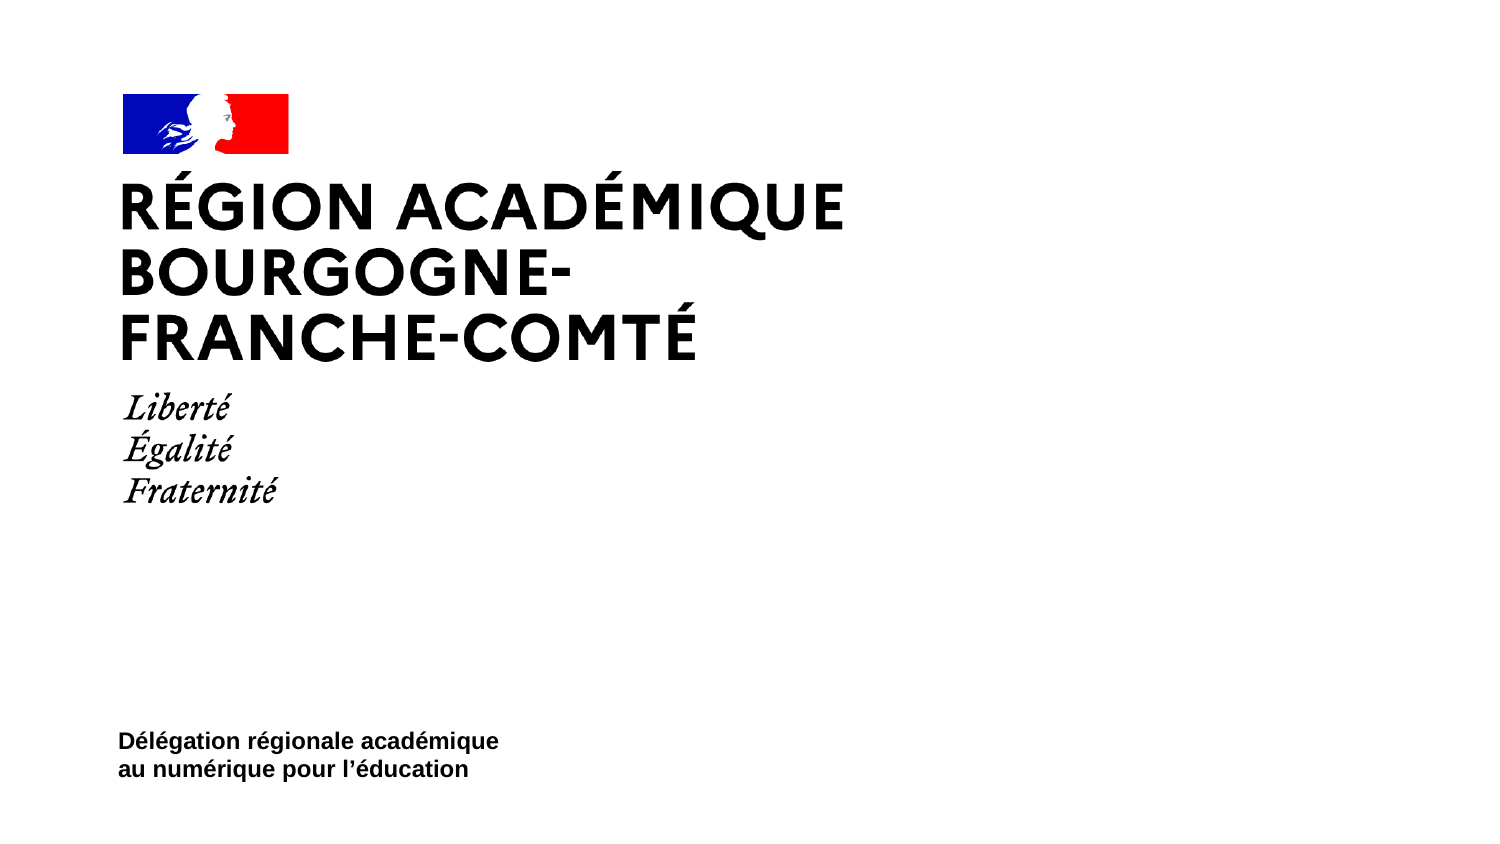

#
Délégation régionale académique
au numérique pour l’éducation